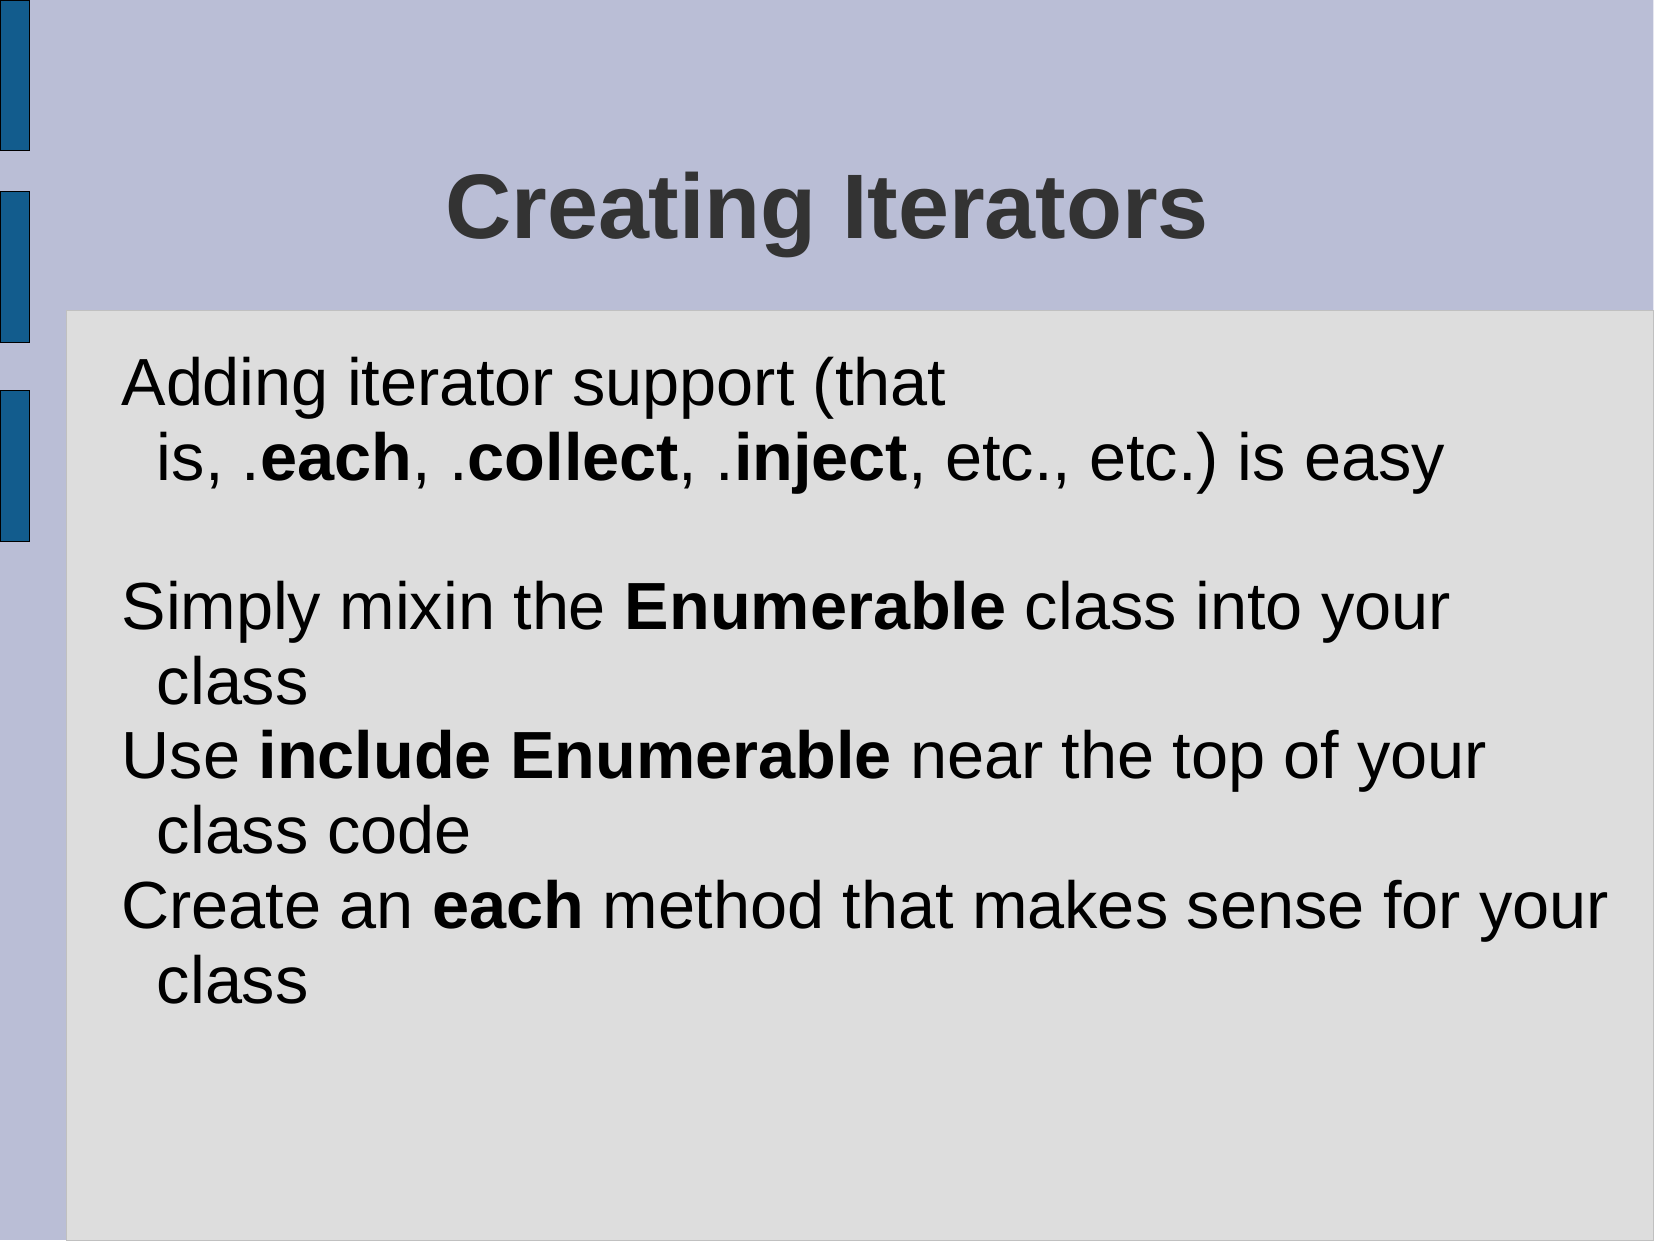

# Creating Iterators
Adding iterator support (that is, .each, .collect, .inject, etc., etc.) is easy
Simply mixin the Enumerable class into your class
Use include Enumerable near the top of your class code
Create an each method that makes sense for your class